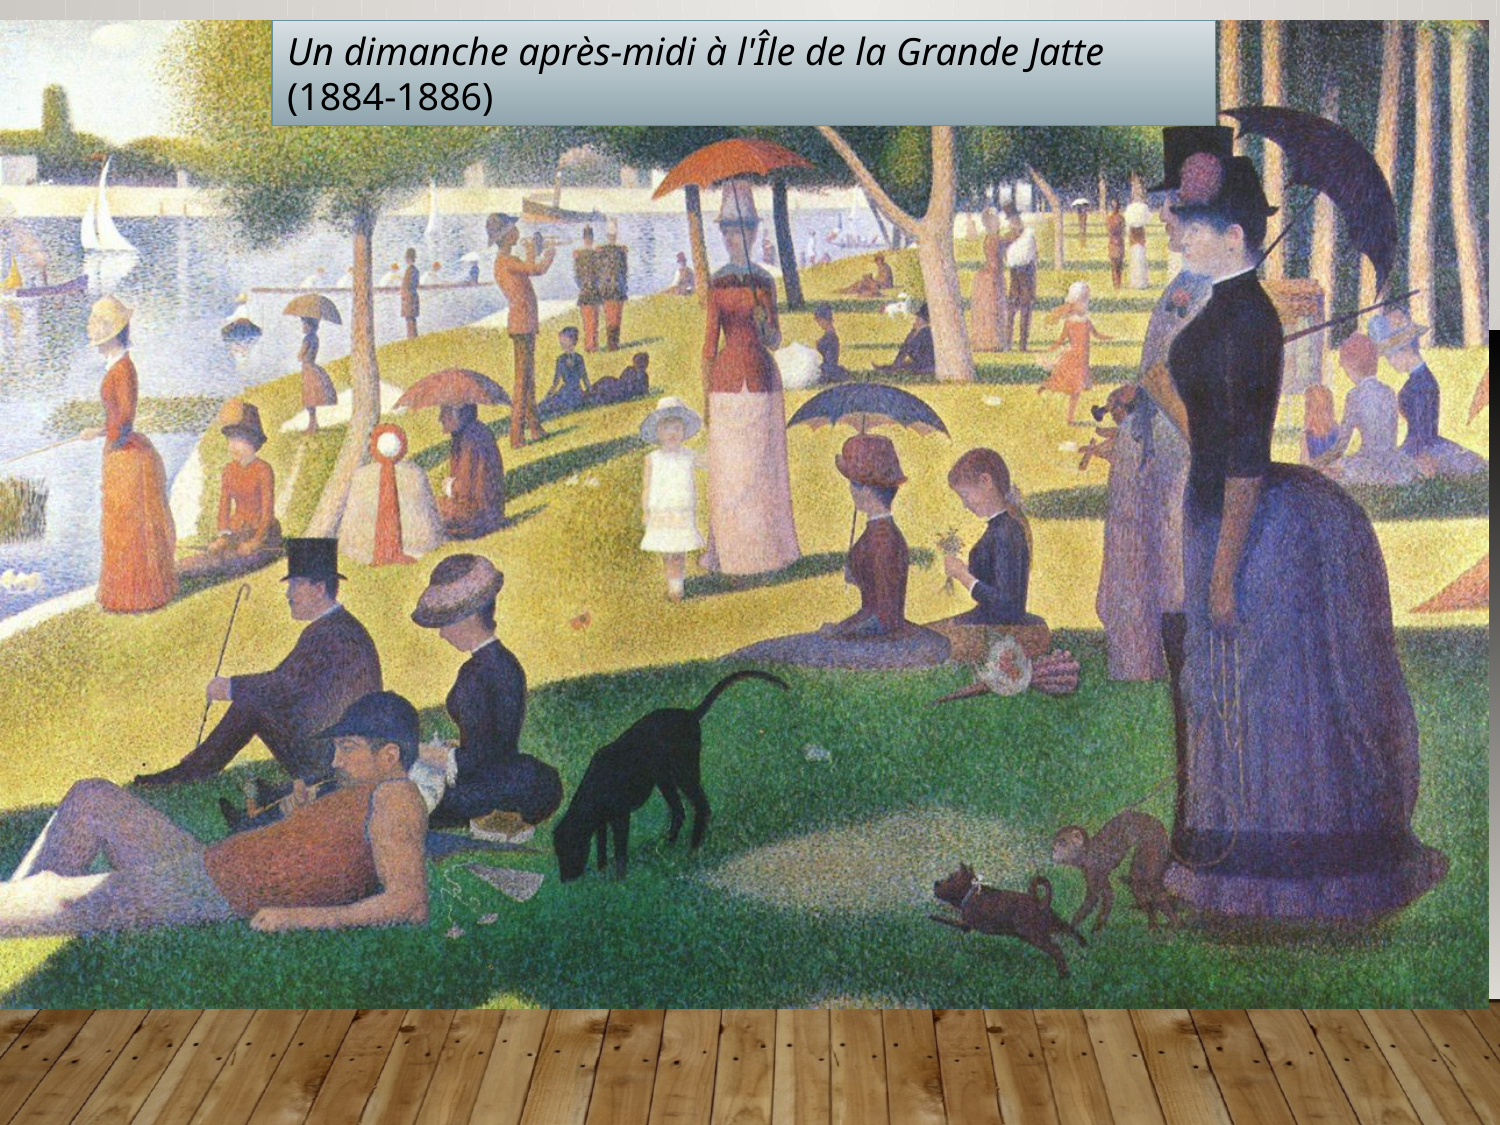

Un dimanche après-midi à l'Île de la Grande Jatte (1884-1886)